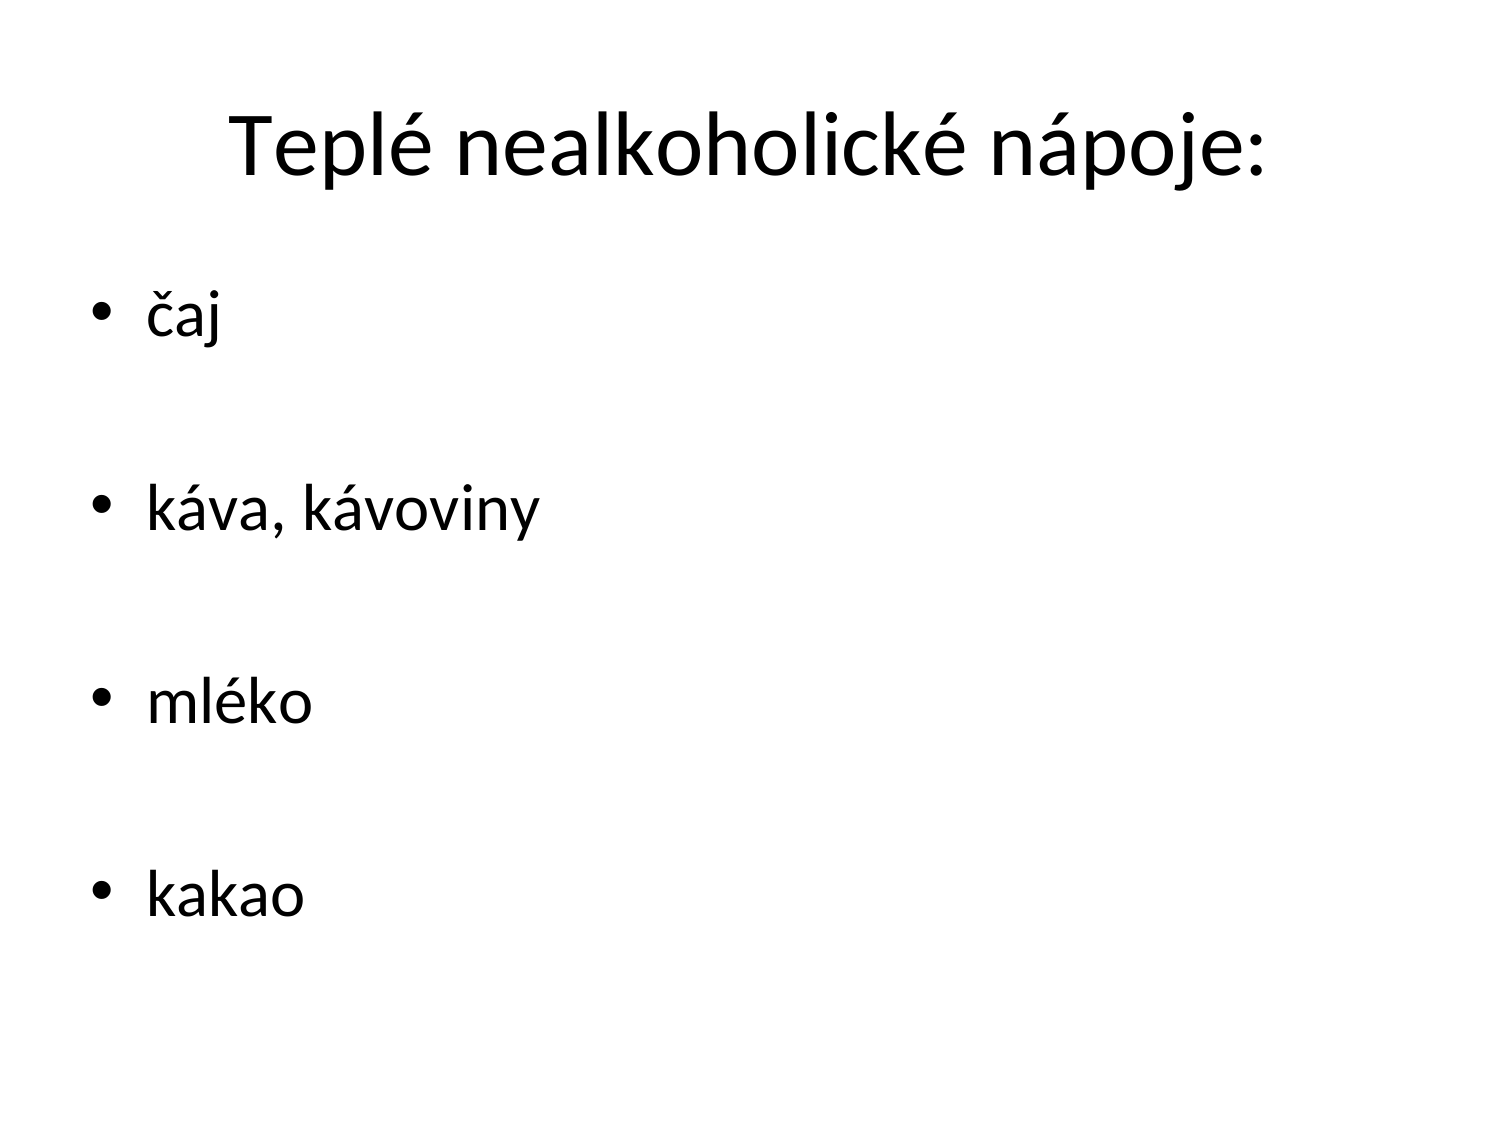

# Teplé nealkoholické nápoje:
čaj
káva, kávoviny
mléko
kakao